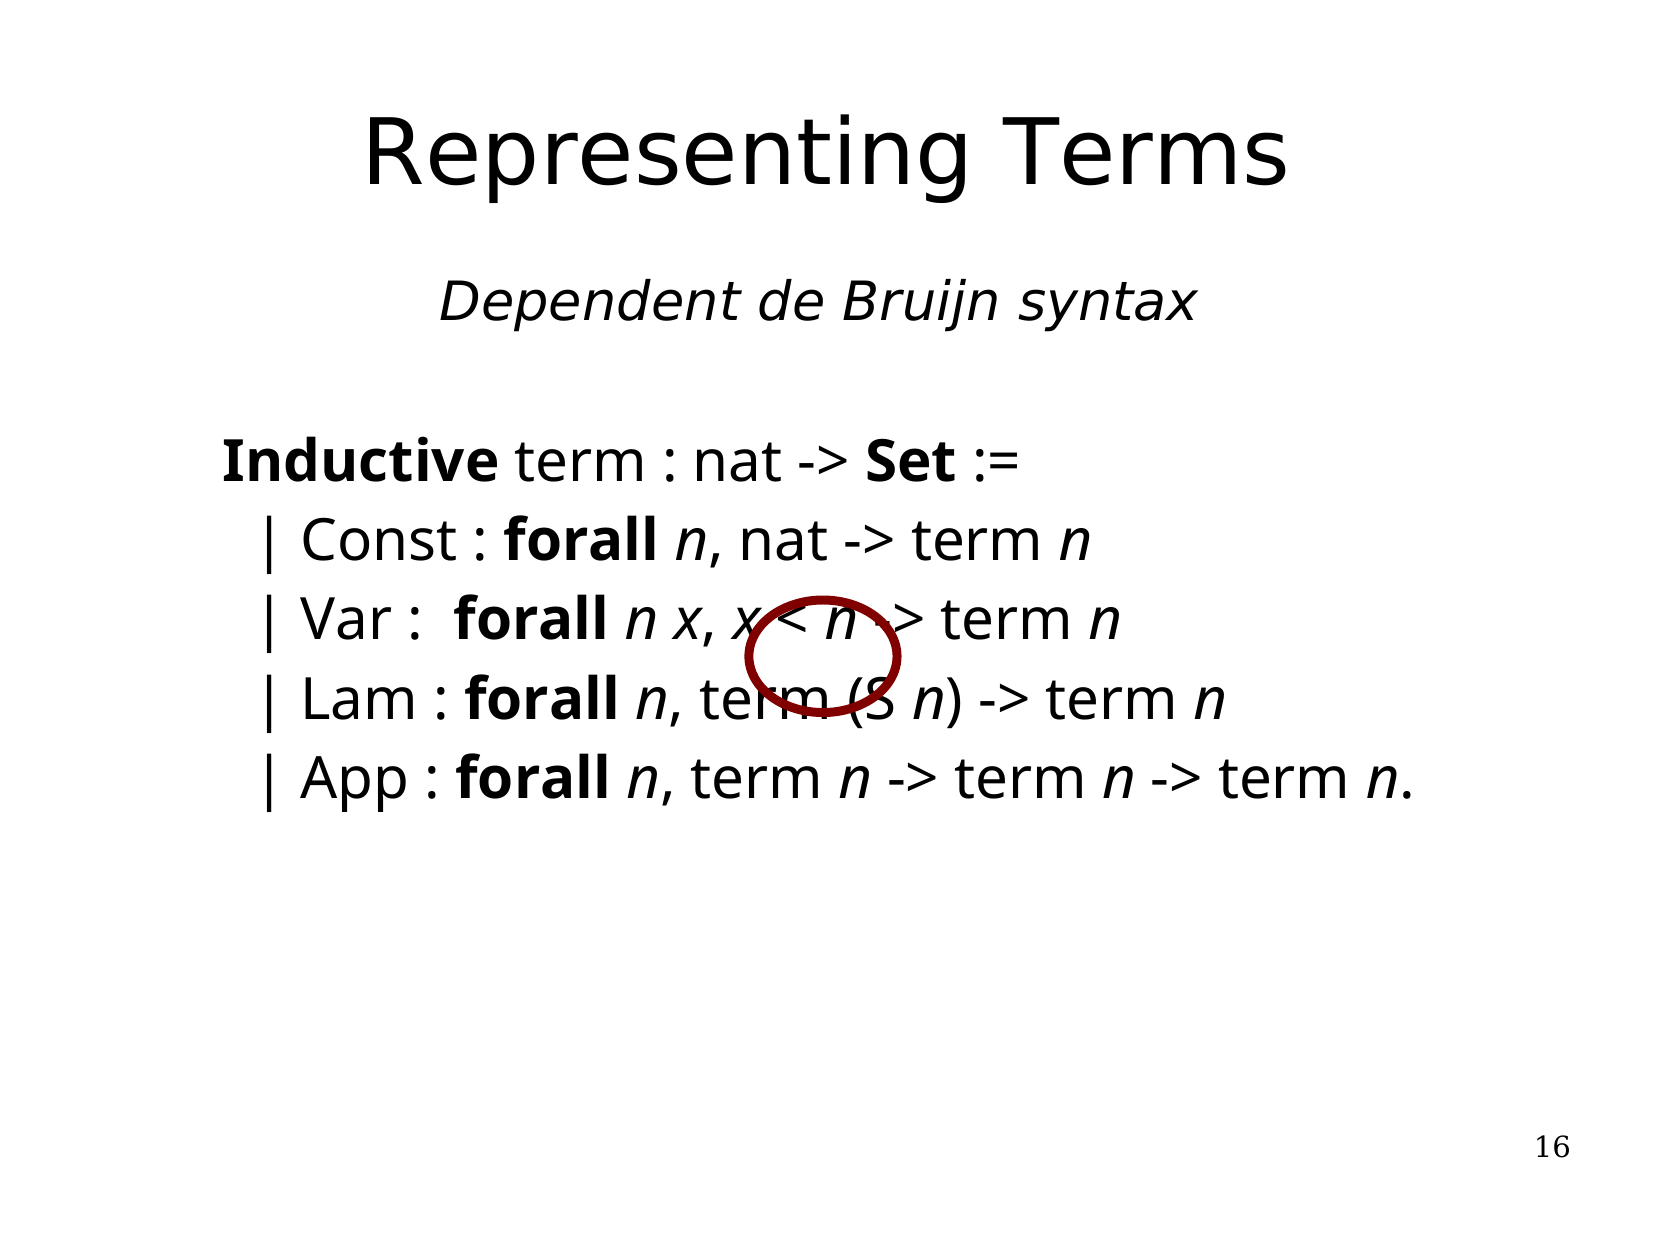

# Representing Terms
Dependent de Bruijn syntax
Inductive term : nat -> Set :=
 | Const : forall n, nat -> term n
 | Var : forall n x, x < n -> term n
 | Lam : forall n, term (S n) -> term n
 | App : forall n, term n -> term n -> term n.
16